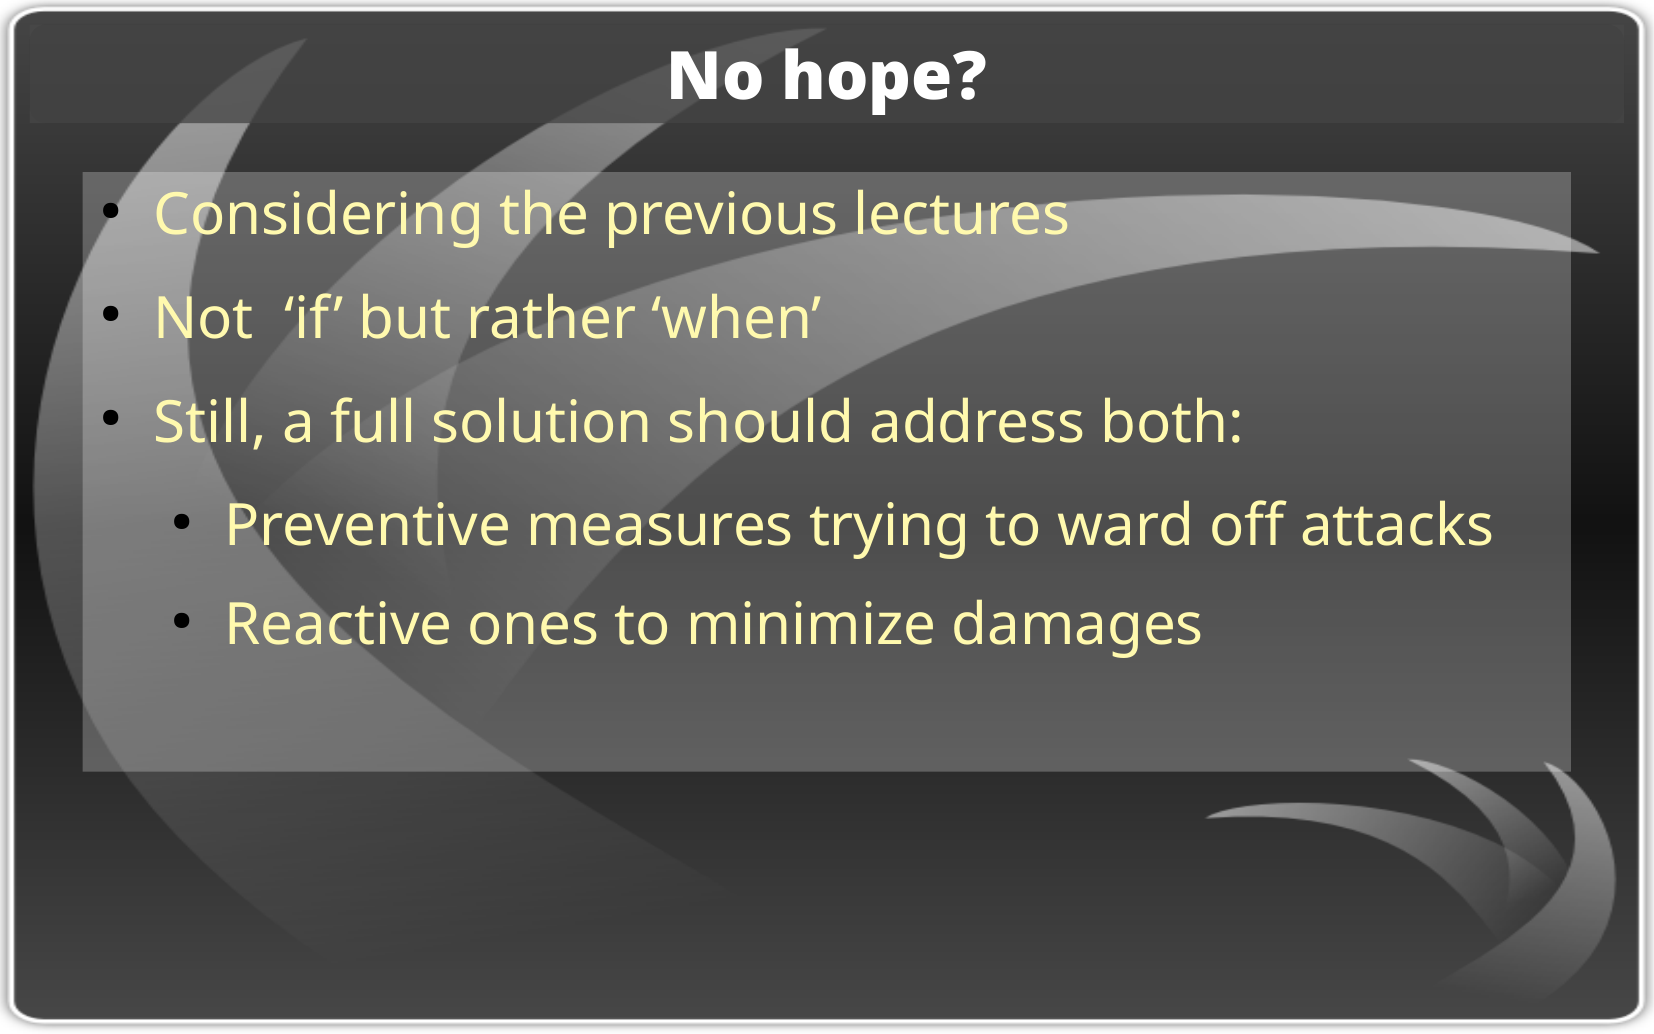

# No hope?
Considering the previous lectures
Not ‘if’ but rather ‘when’
Still, a full solution should address both:
Preventive measures trying to ward off attacks
Reactive ones to minimize damages